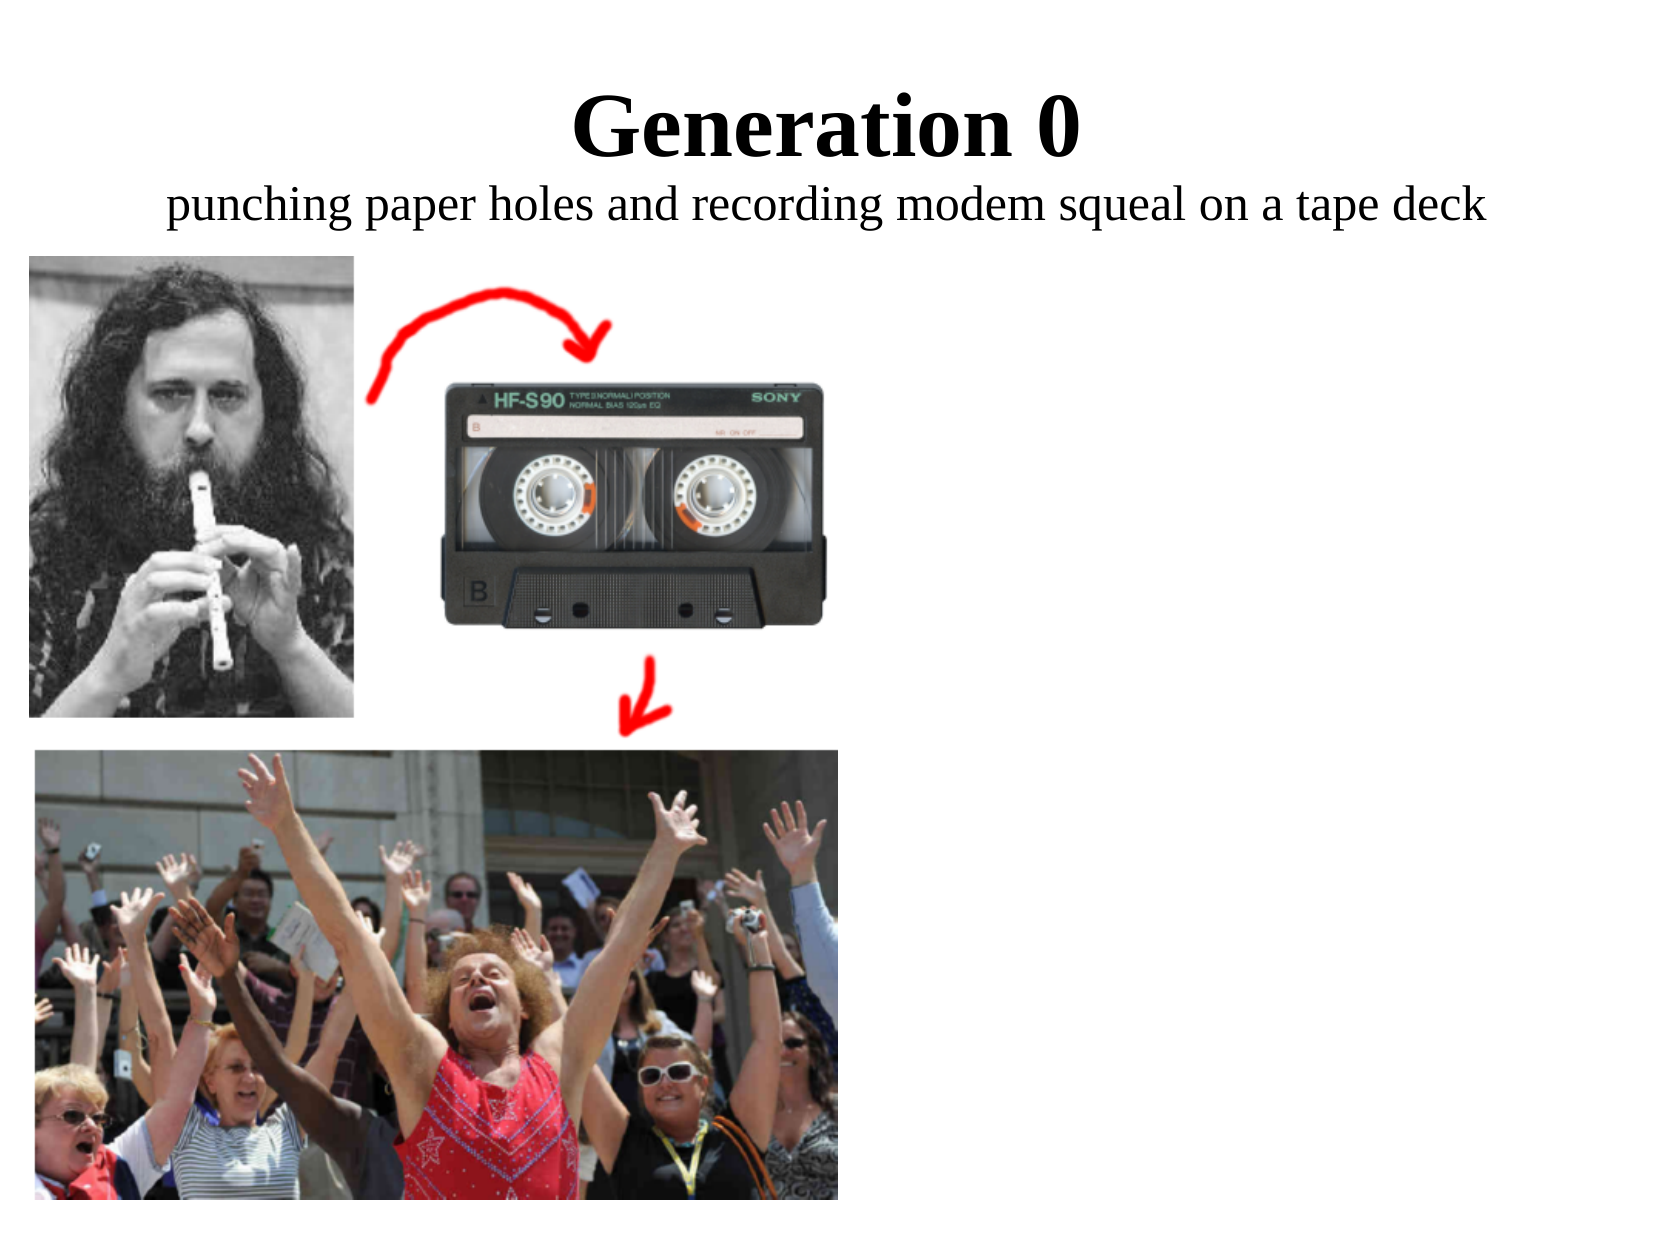

# Generation 0 punching paper holes and recording modem squeal on a tape deck